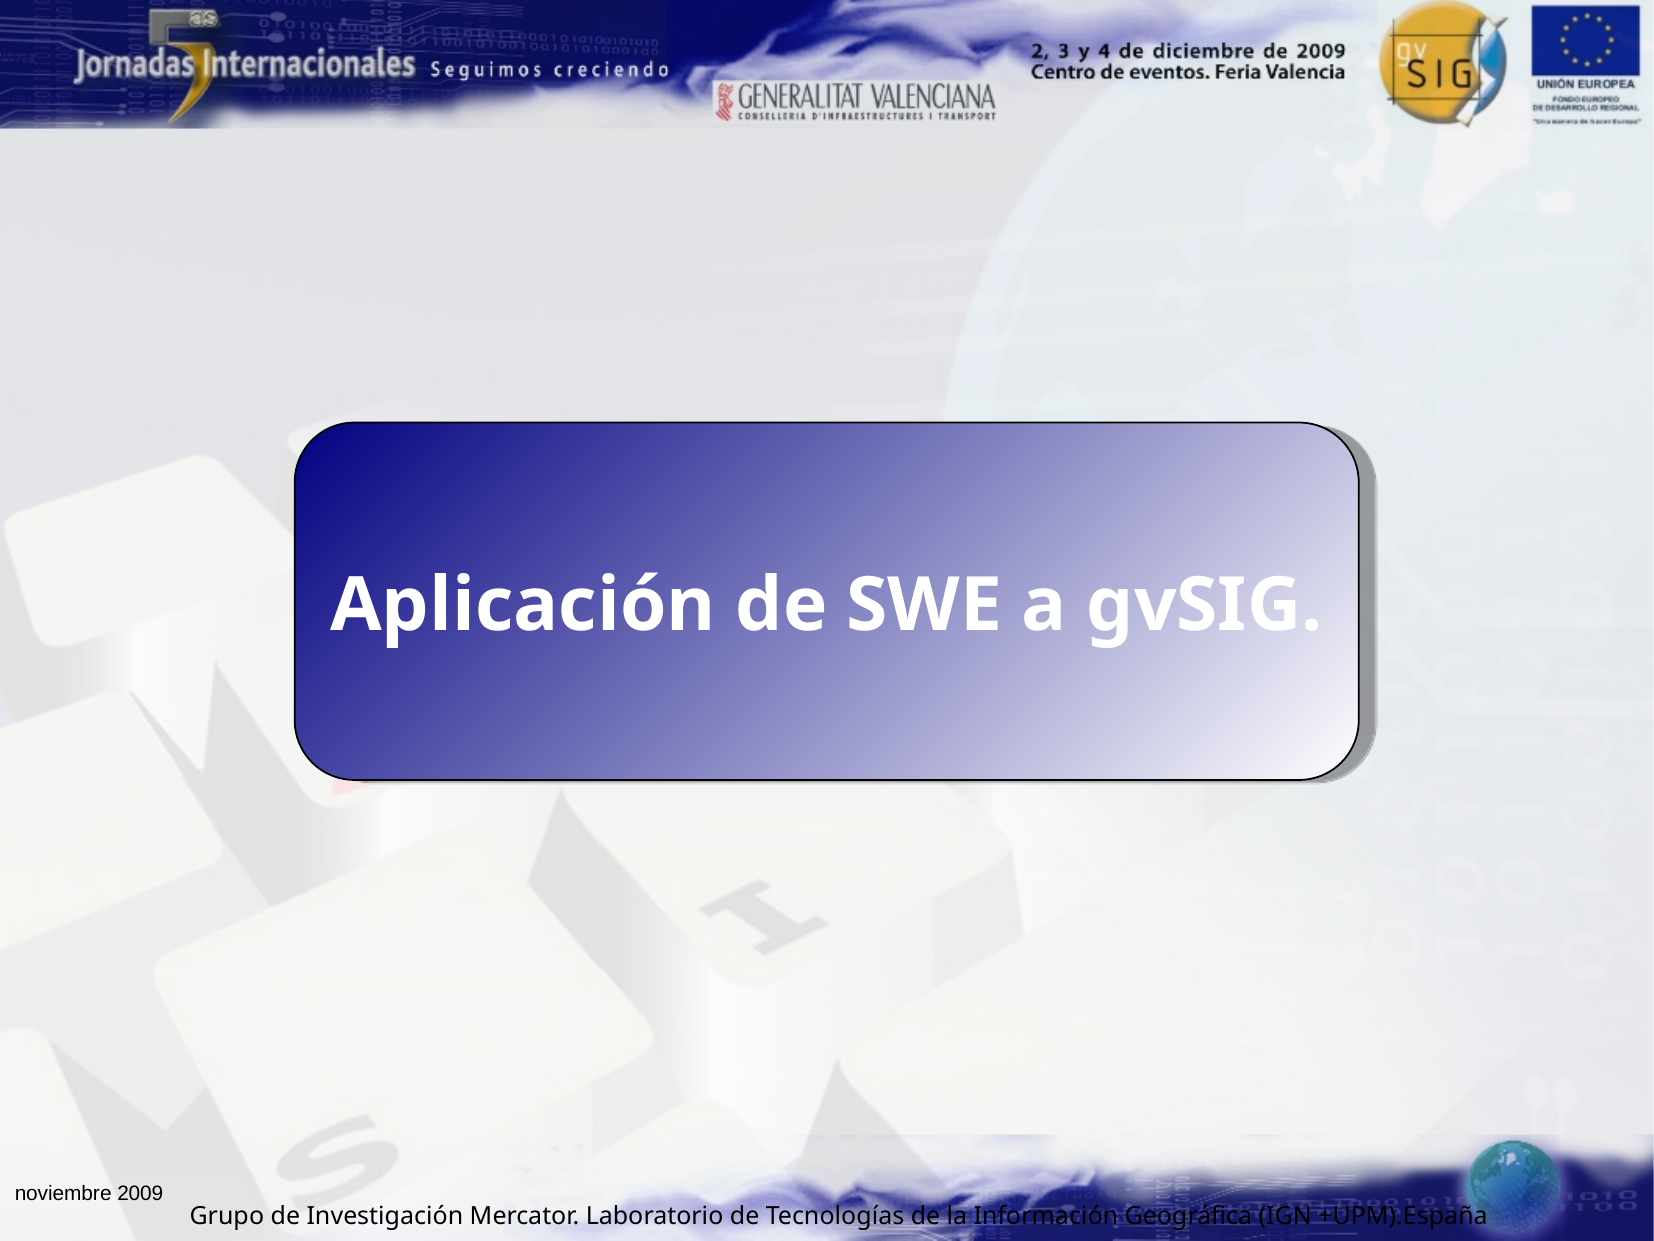

Aplicación de SWE a gvSIG.
Grupo de Investigación Mercator. Laboratorio de Tecnologías de la Información Geográfica (IGN +UPM).España
noviembre 2009